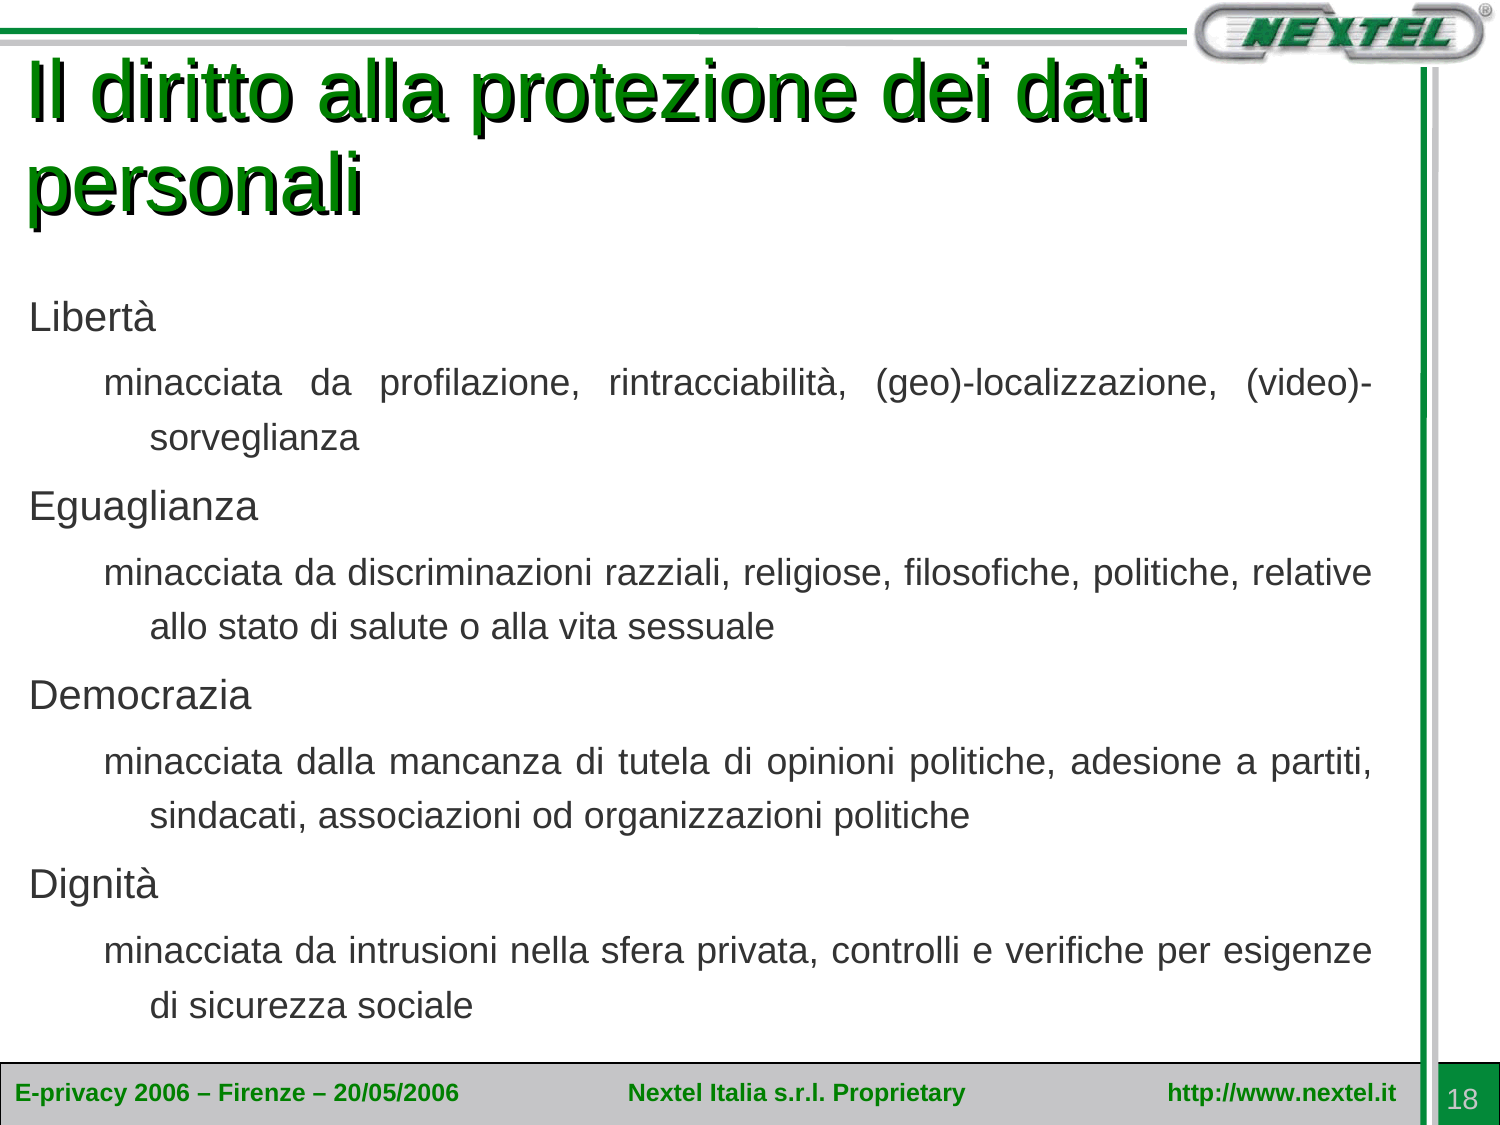

Il diritto alla protezione dei dati personali
# Libertà
minacciata da profilazione, rintracciabilità, (geo)-localizzazione, (video)-sorveglianza
Eguaglianza
minacciata da discriminazioni razziali, religiose, filosofiche, politiche, relative allo stato di salute o alla vita sessuale
Democrazia
minacciata dalla mancanza di tutela di opinioni politiche, adesione a partiti, sindacati, associazioni od organizzazioni politiche
Dignità
minacciata da intrusioni nella sfera privata, controlli e verifiche per esigenze di sicurezza sociale
18